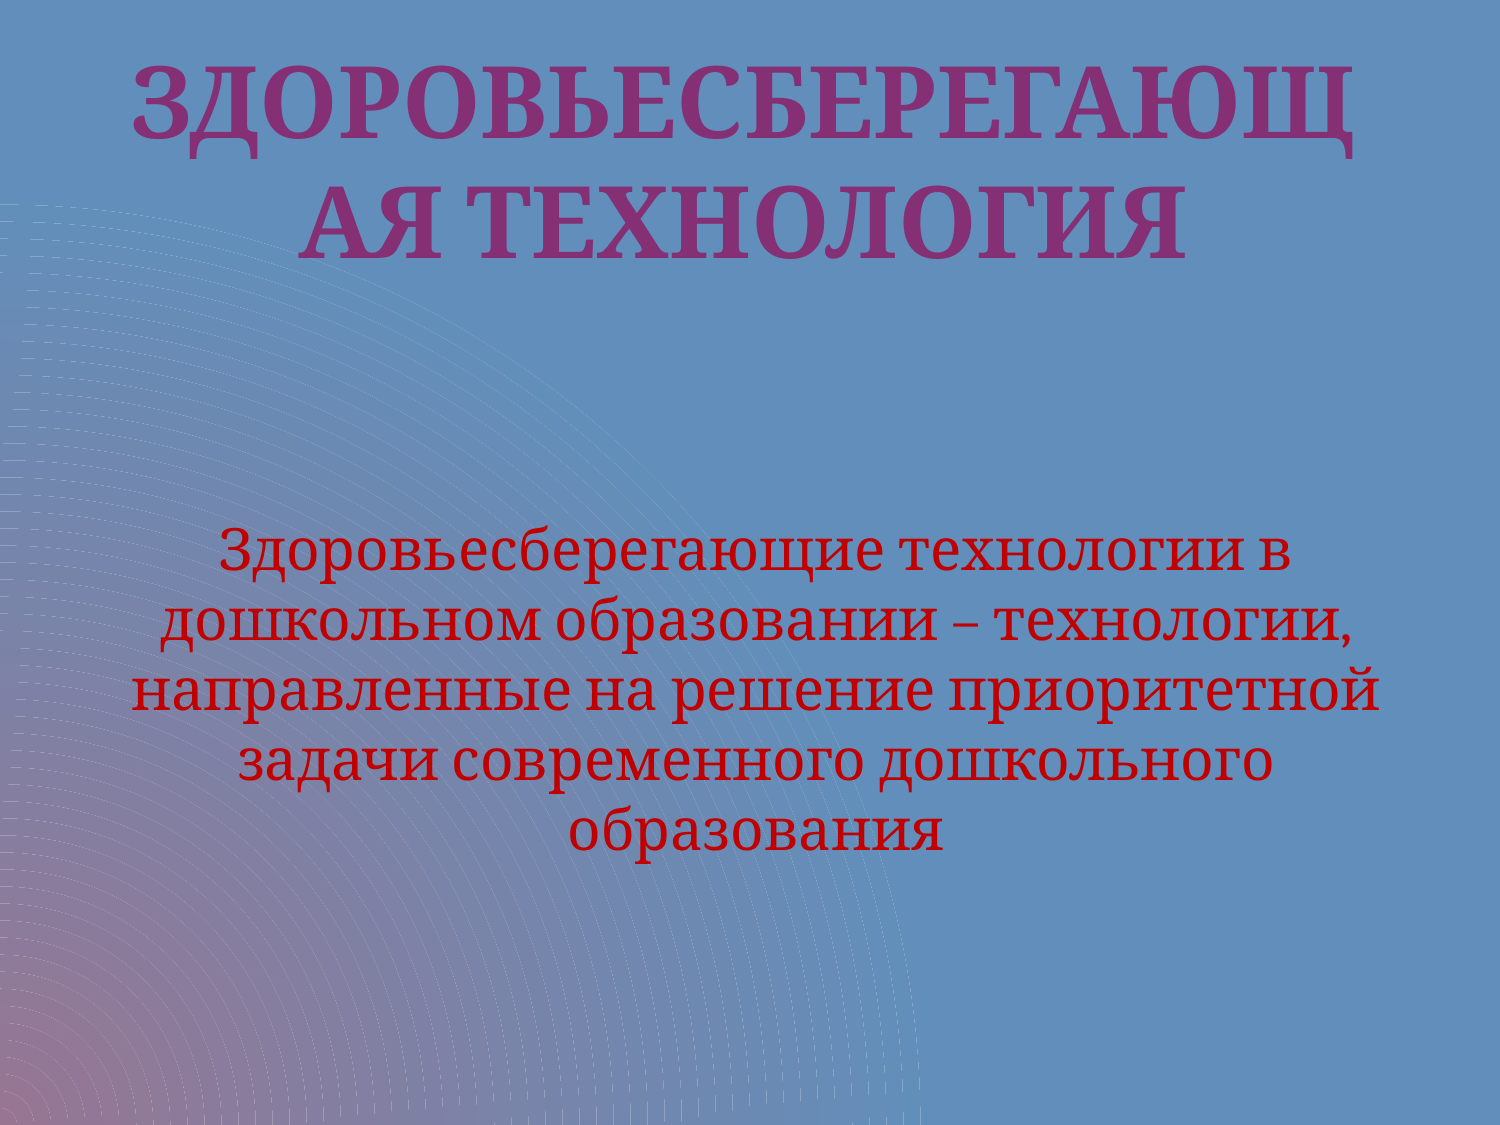

# Здоровьесберегающая технология
Здоровьесберегающие технологии в дошкольном образовании – технологии, направленные на решение приоритетной задачи современного дошкольного образования